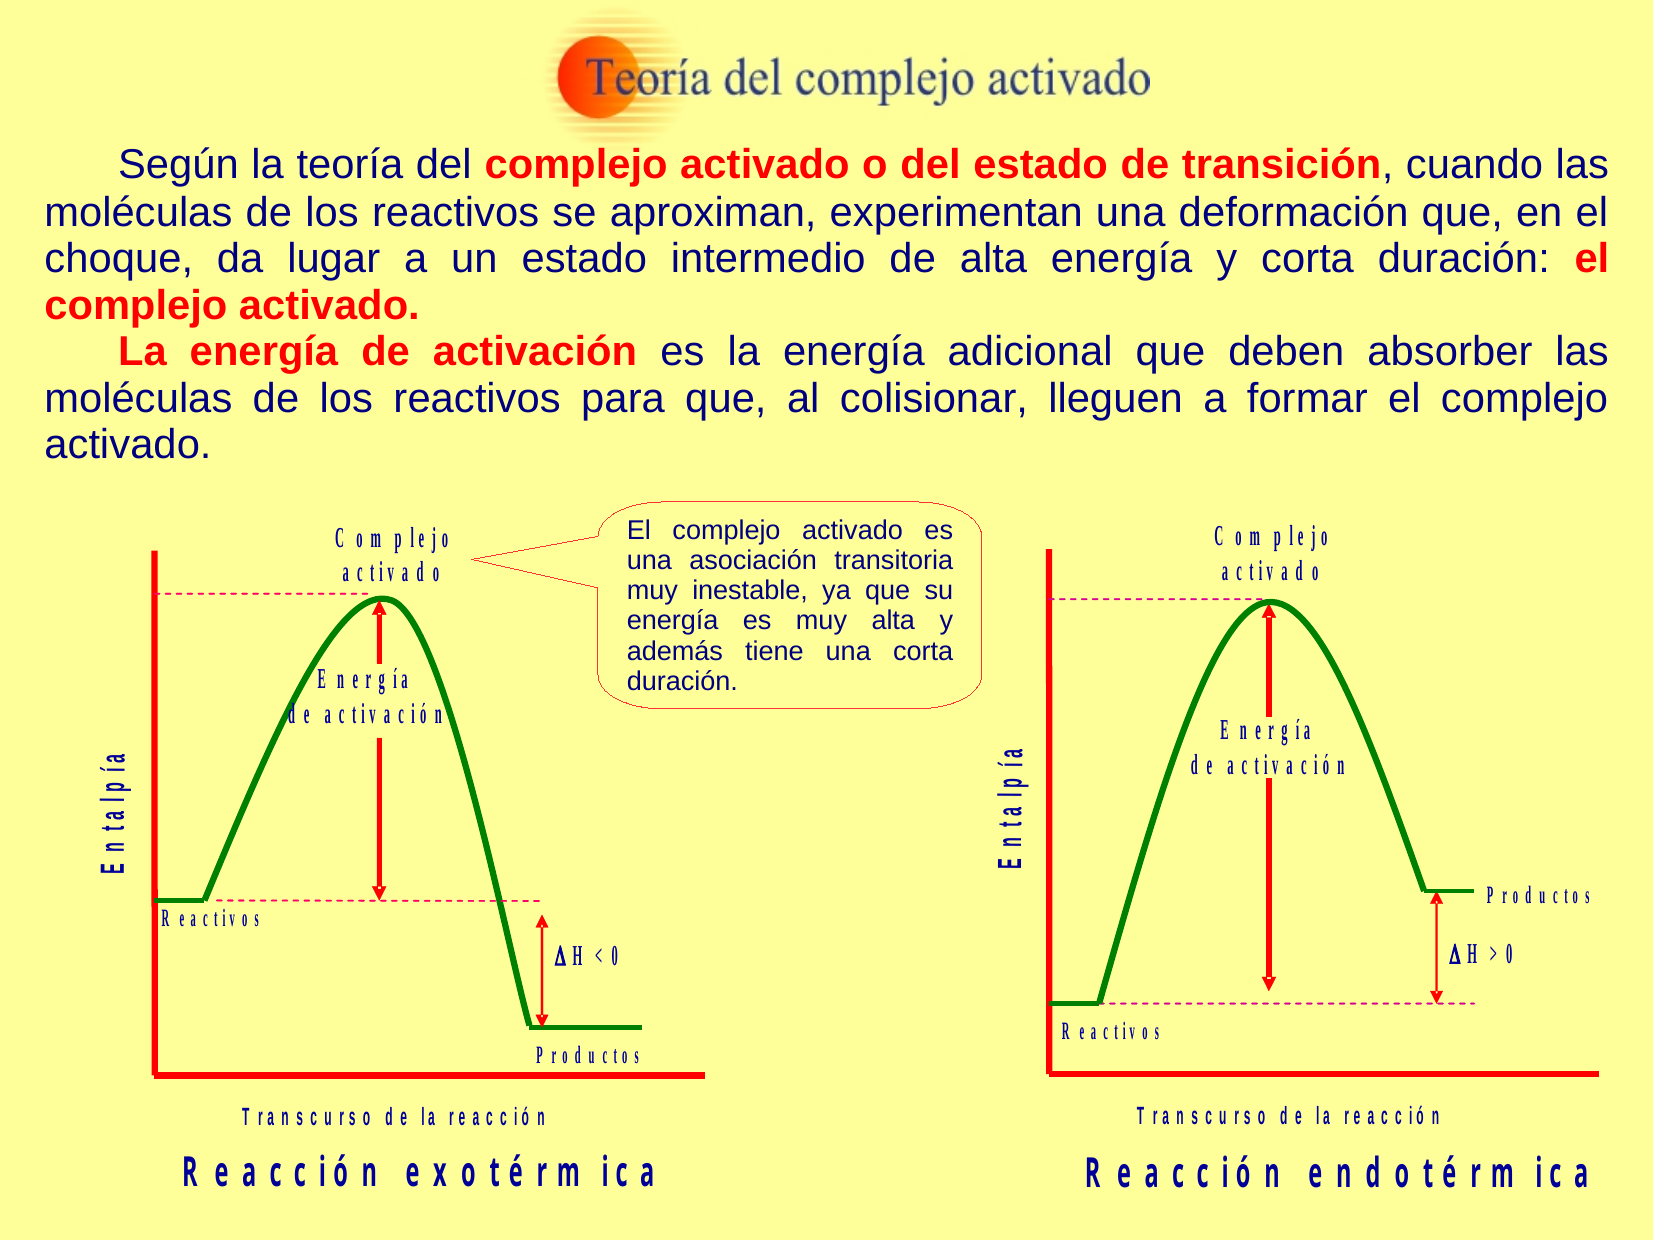

Según la teoría del complejo activado o del estado de transición, cuando las moléculas de los reactivos se aproximan, experimentan una deformación que, en el choque, da lugar a un estado intermedio de alta energía y corta duración: el complejo activado.
	La energía de activación es la energía adicional que deben absorber las moléculas de los reactivos para que, al colisionar, lleguen a formar el complejo activado.
El complejo activado es una asociación transitoria muy inestable, ya que su energía es muy alta y además tiene una corta duración.